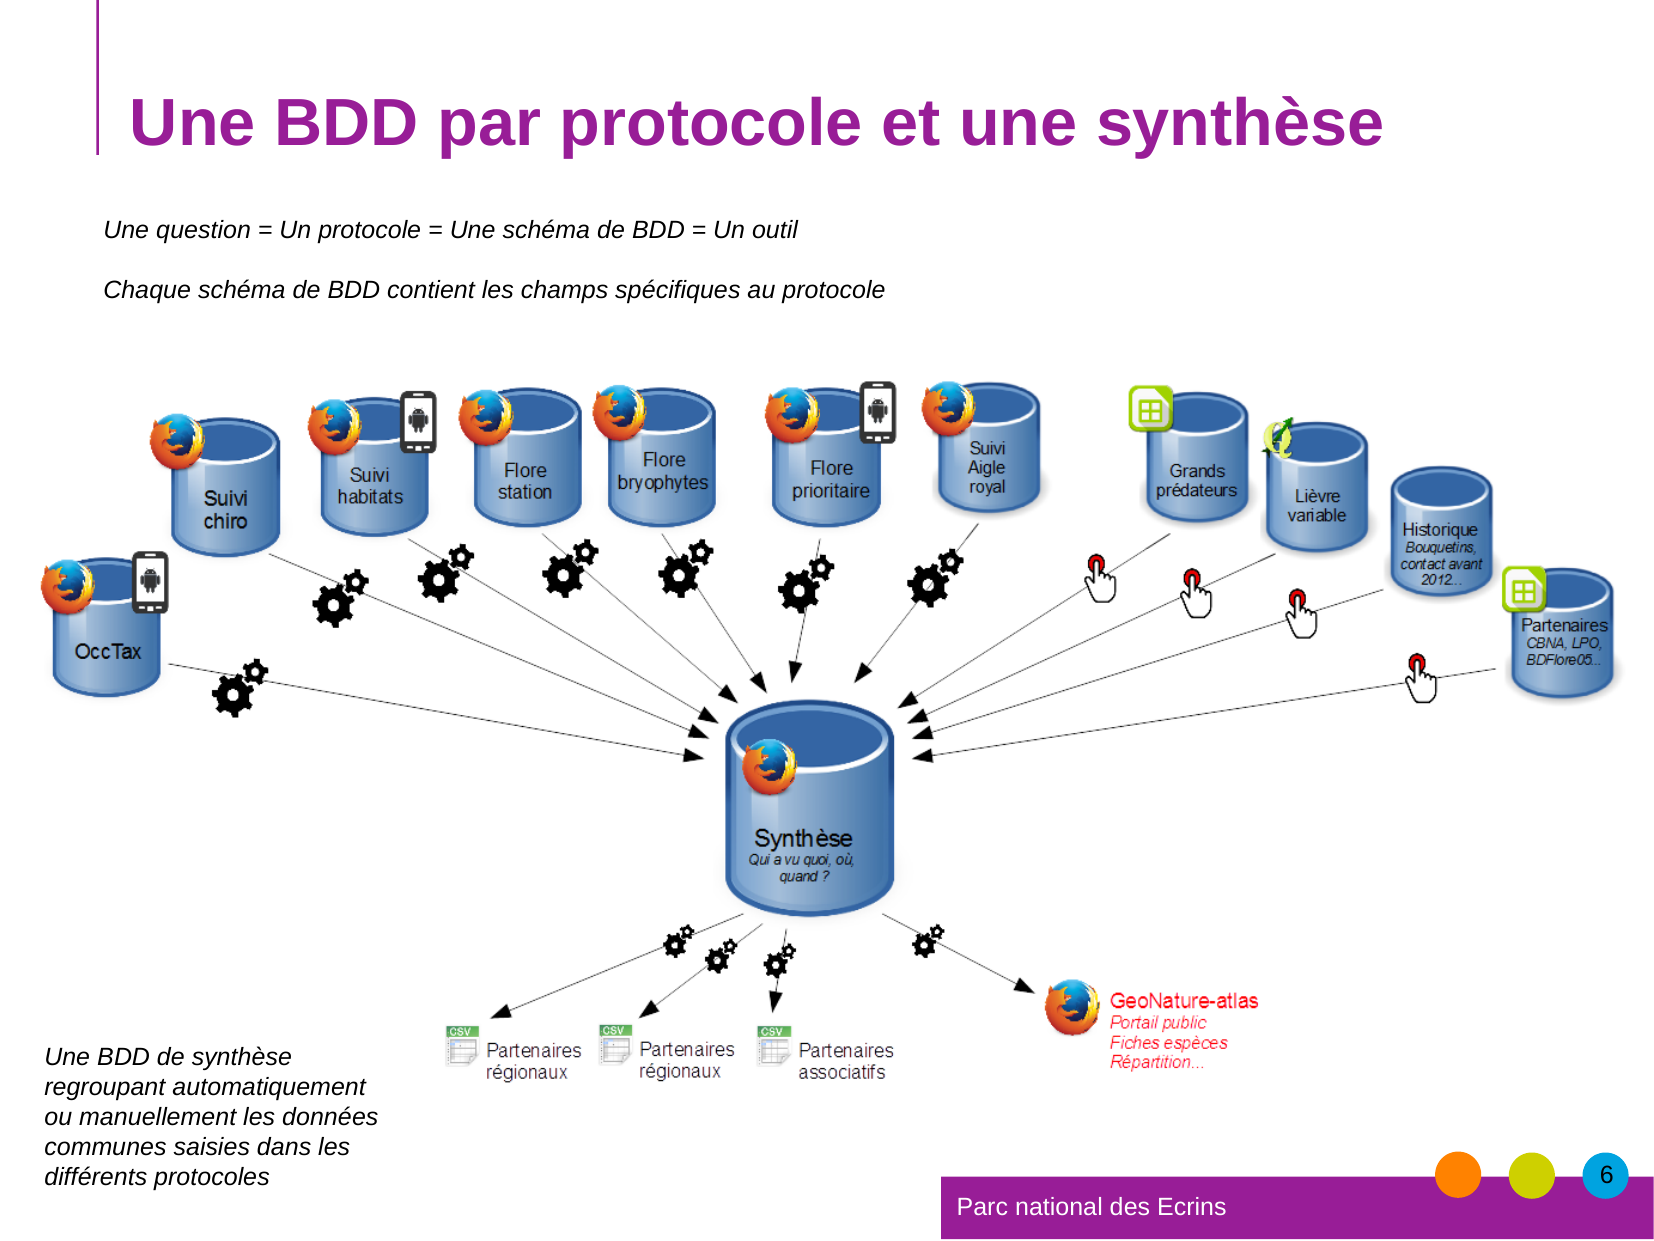

# Une BDD par protocole et une synthèse
Une question = Un protocole = Une schéma de BDD = Un outil
Chaque schéma de BDD contient les champs spécifiques au protocole
Une BDD de synthèse regroupant automatiquement ou manuellement les données communes saisies dans les différents protocoles